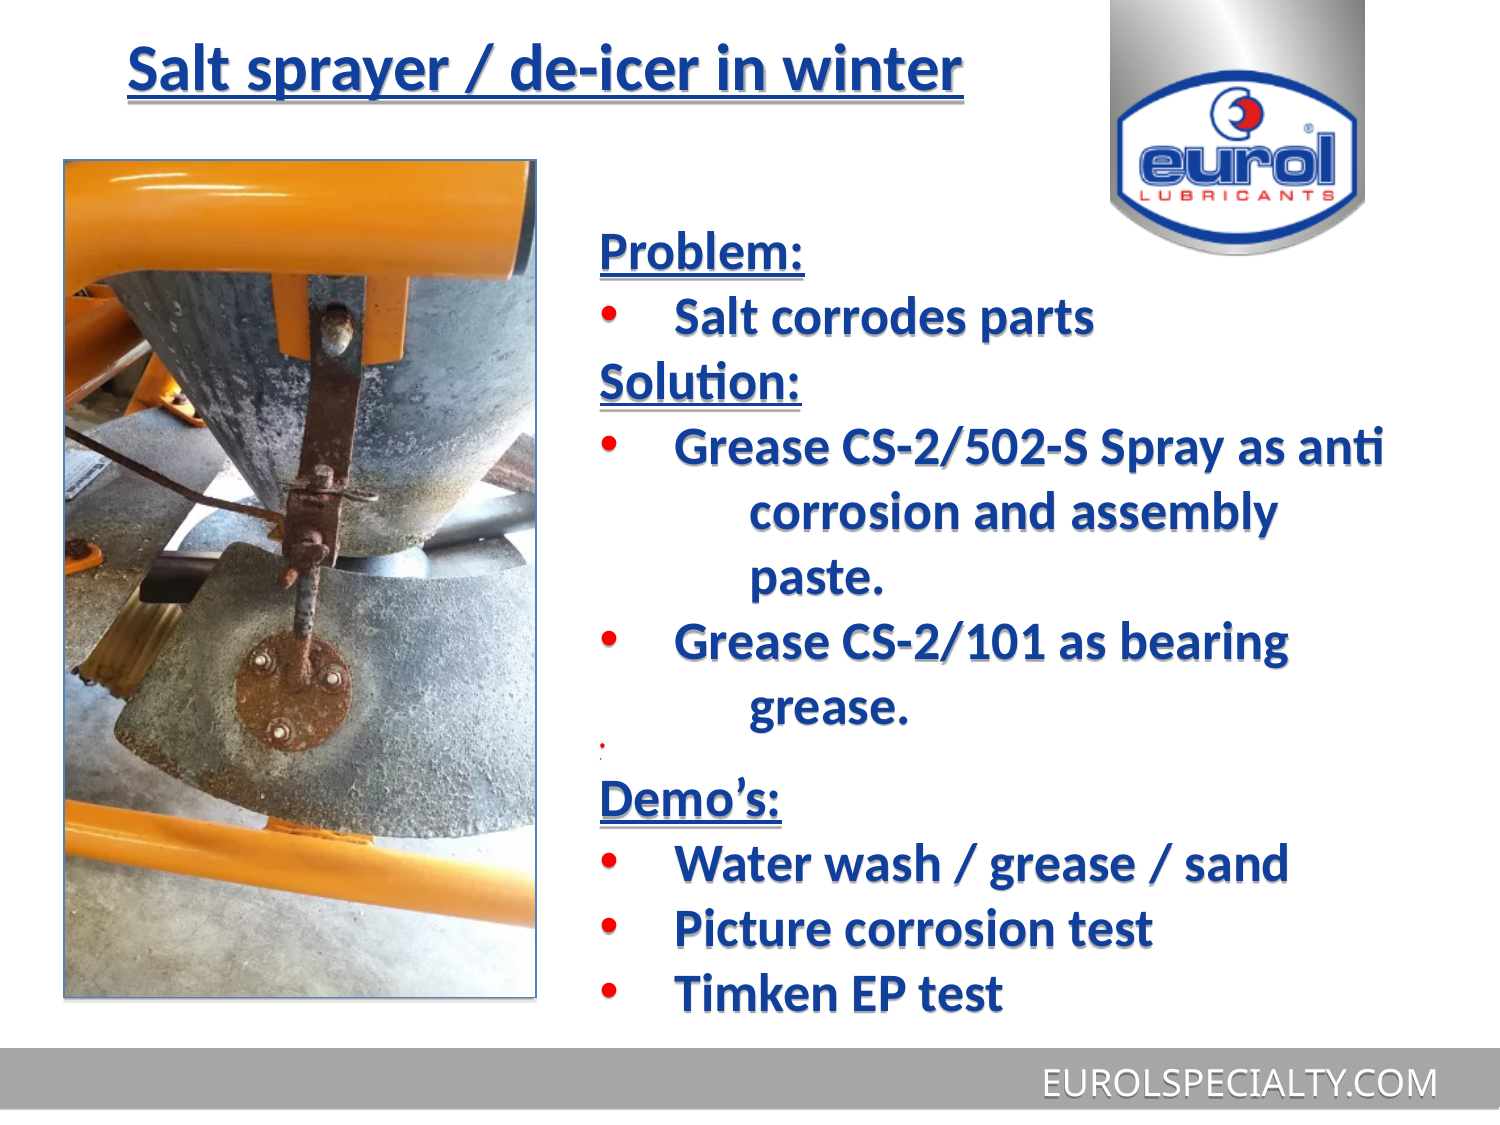

Salt sprayer / de-icer in winter
Problem:
Salt corrodes parts
Solution:
Grease CS-2/502-S Spray as anti corrosion and assembly paste.
Grease CS-2/101 as bearing grease.
Demo’s:
Water wash / grease / sand
Picture corrosion test
Timken EP test